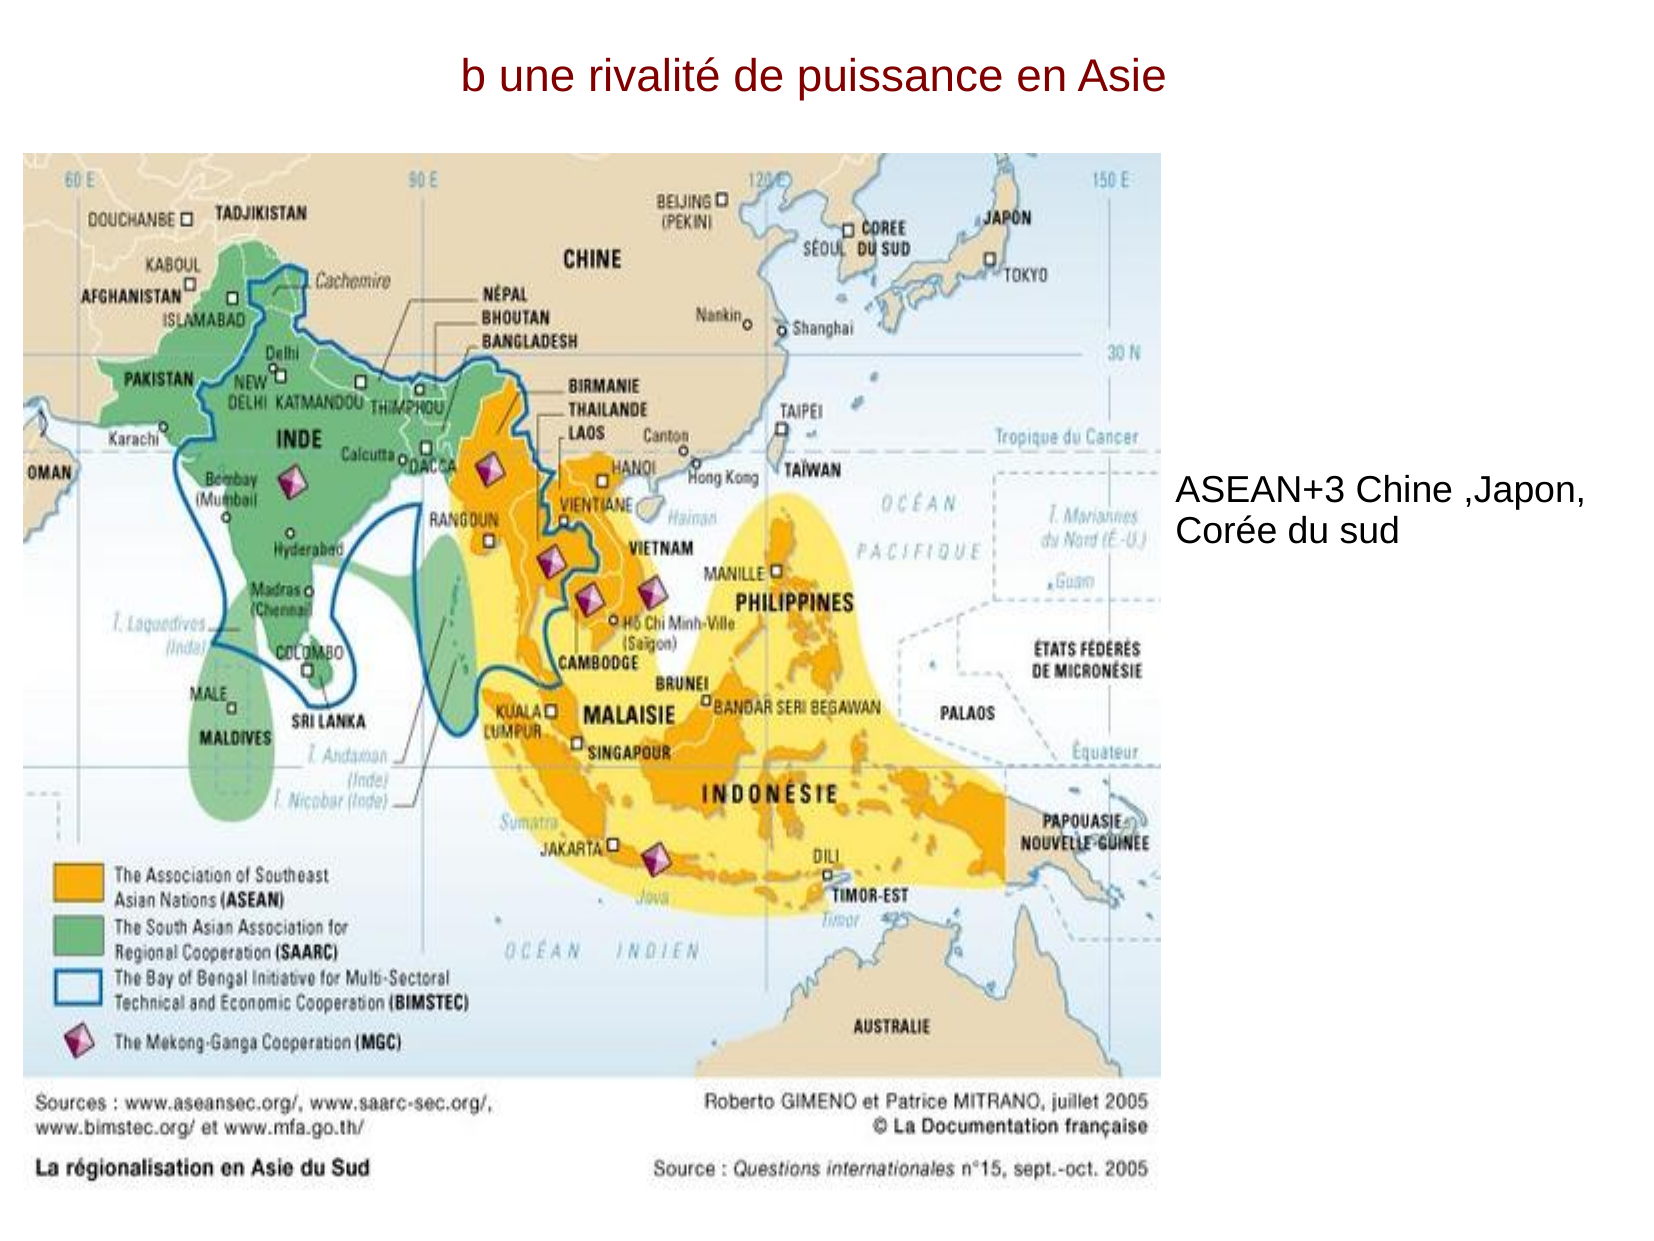

# b une rivalité de puissance en Asie
ASEAN+3 Chine ,Japon, Corée du sud